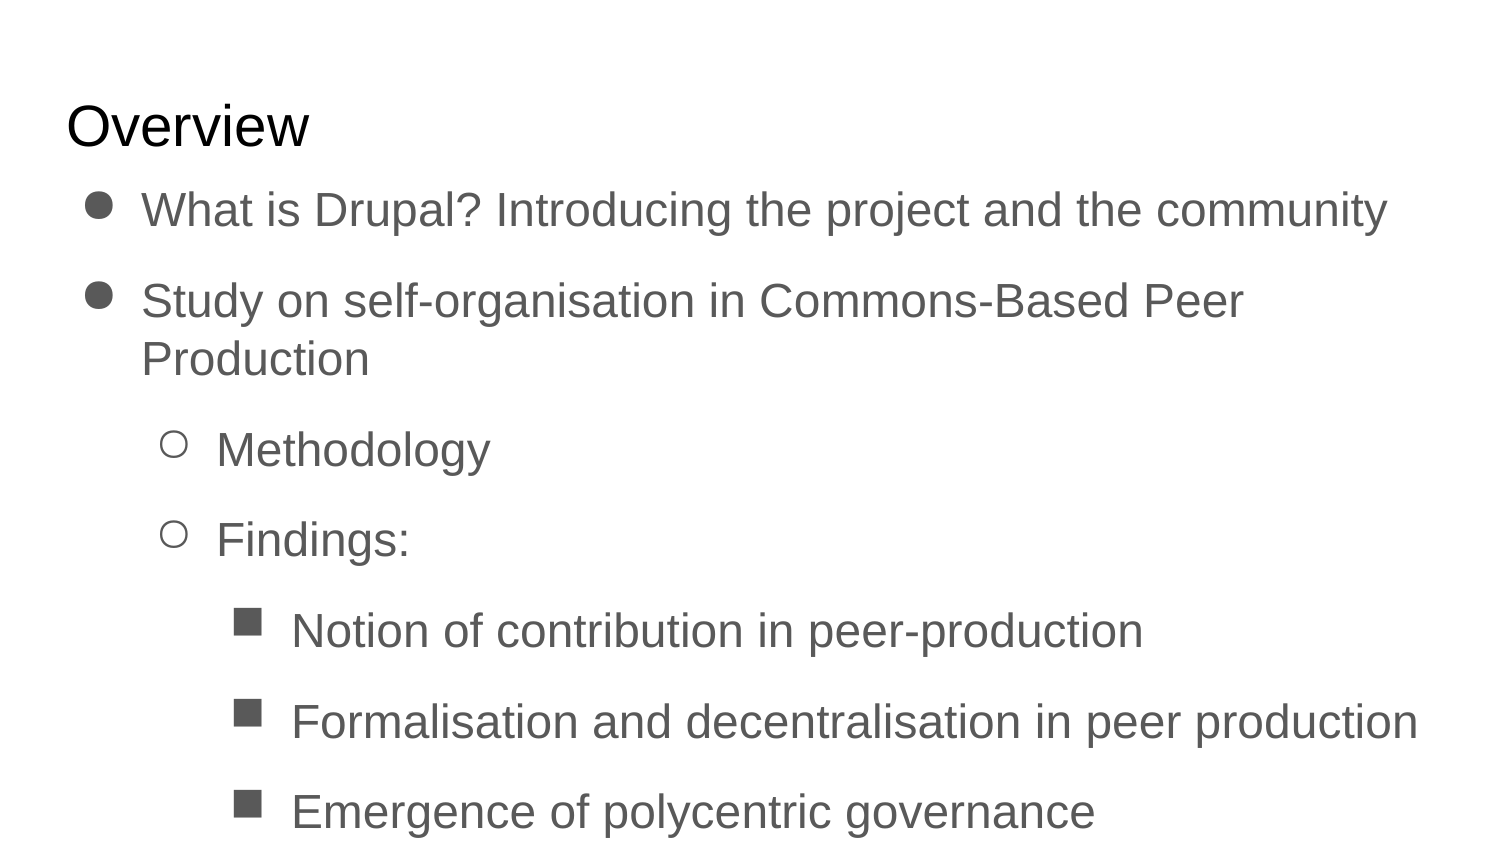

# Overview
What is Drupal? Introducing the project and the community
Study on self-organisation in Commons-Based Peer Production
Methodology
Findings:
Notion of contribution in peer-production
Formalisation and decentralisation in peer production
Emergence of polycentric governance
Conclusion & (tentative) implications for decidim.barcelona